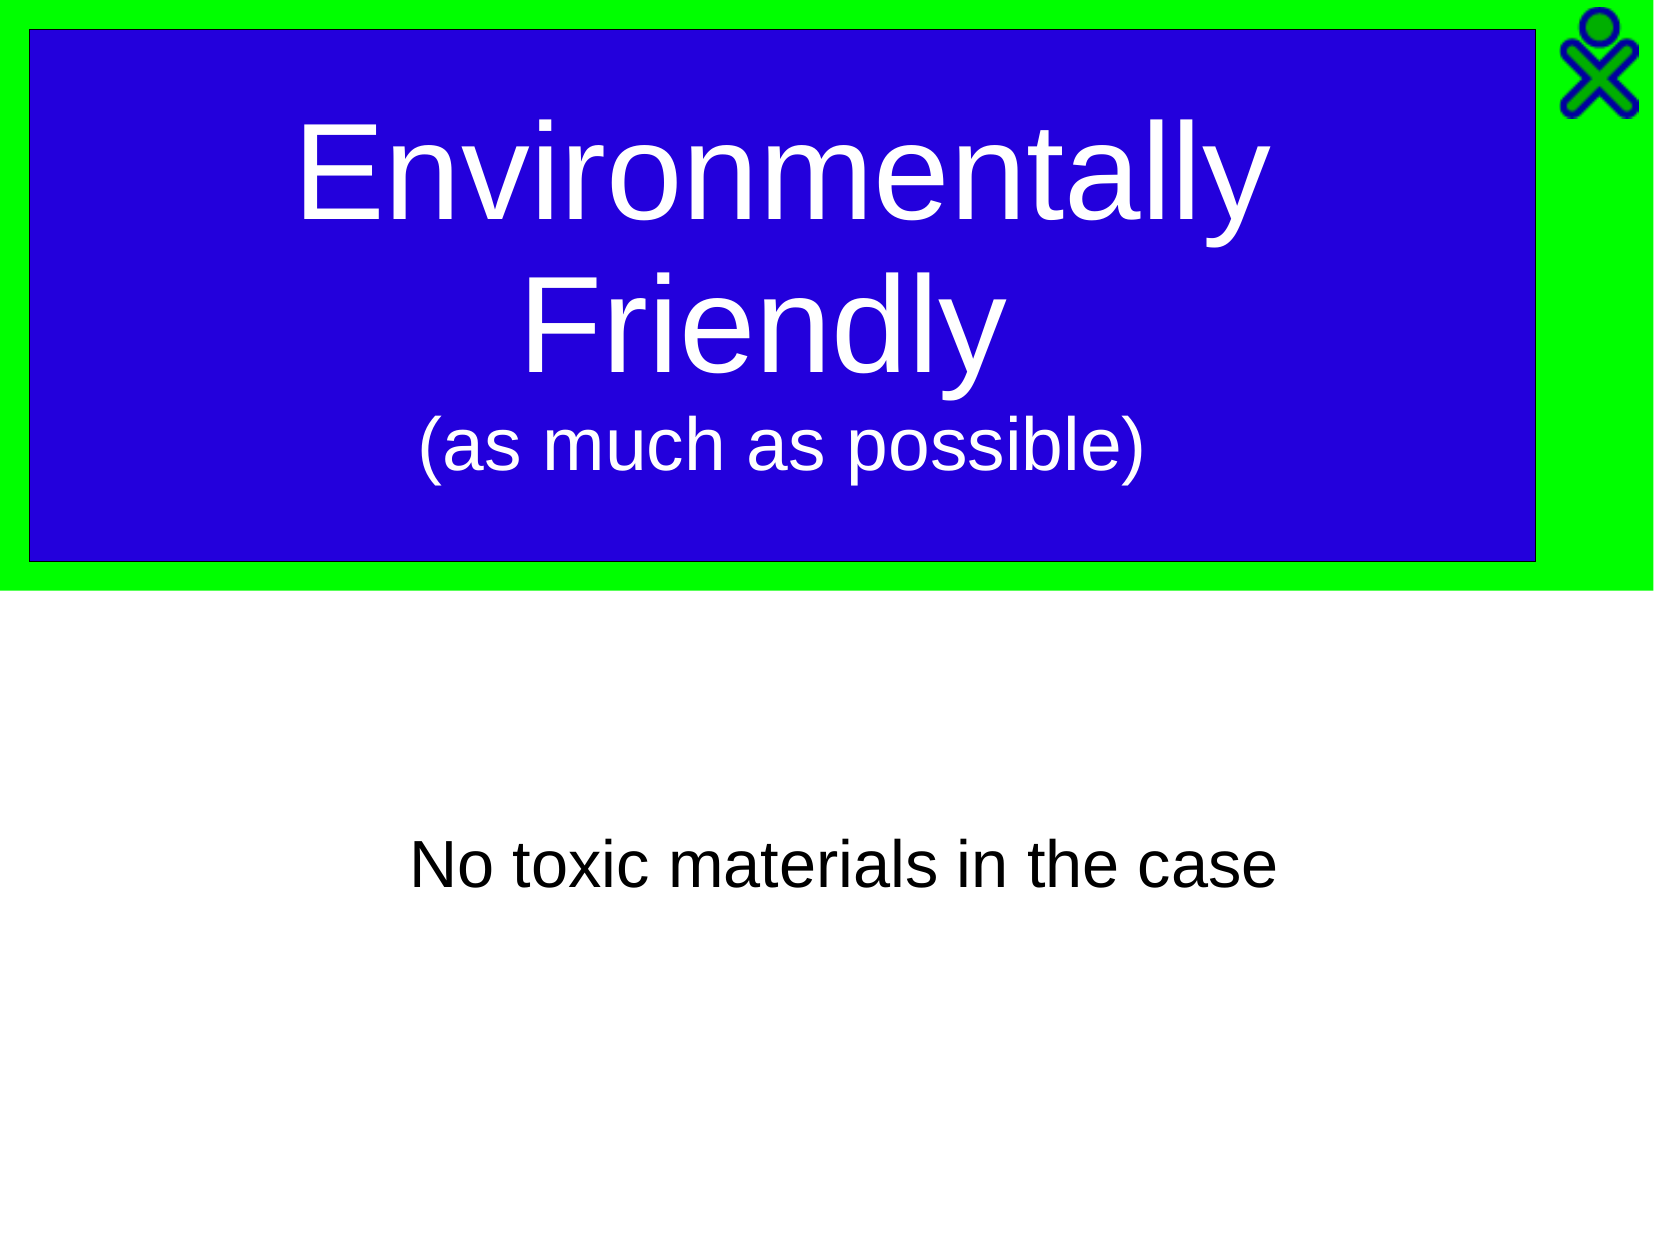

# Environmentally Friendly (as much as possible)
No toxic materials in the case